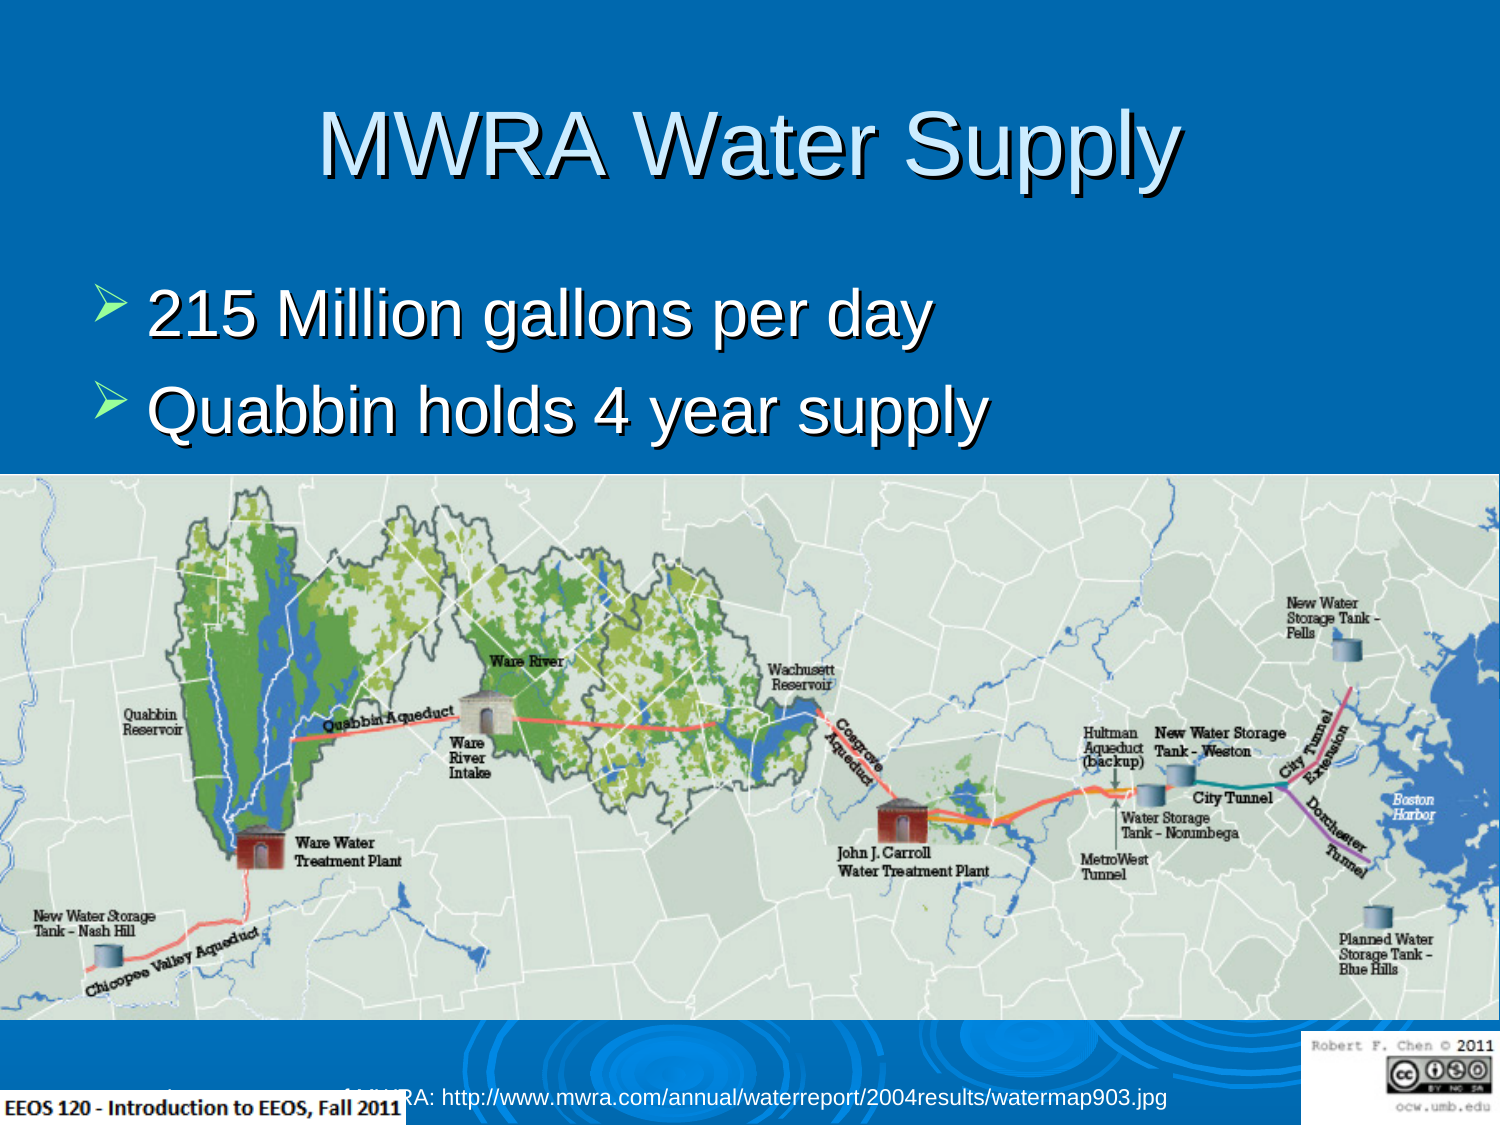

# MWRA Water Supply
215 Million gallons per day
Quabbin holds 4 year supply
Image courtesy of MWRA: http://www.mwra.com/annual/waterreport/2004results/watermap903.jpg